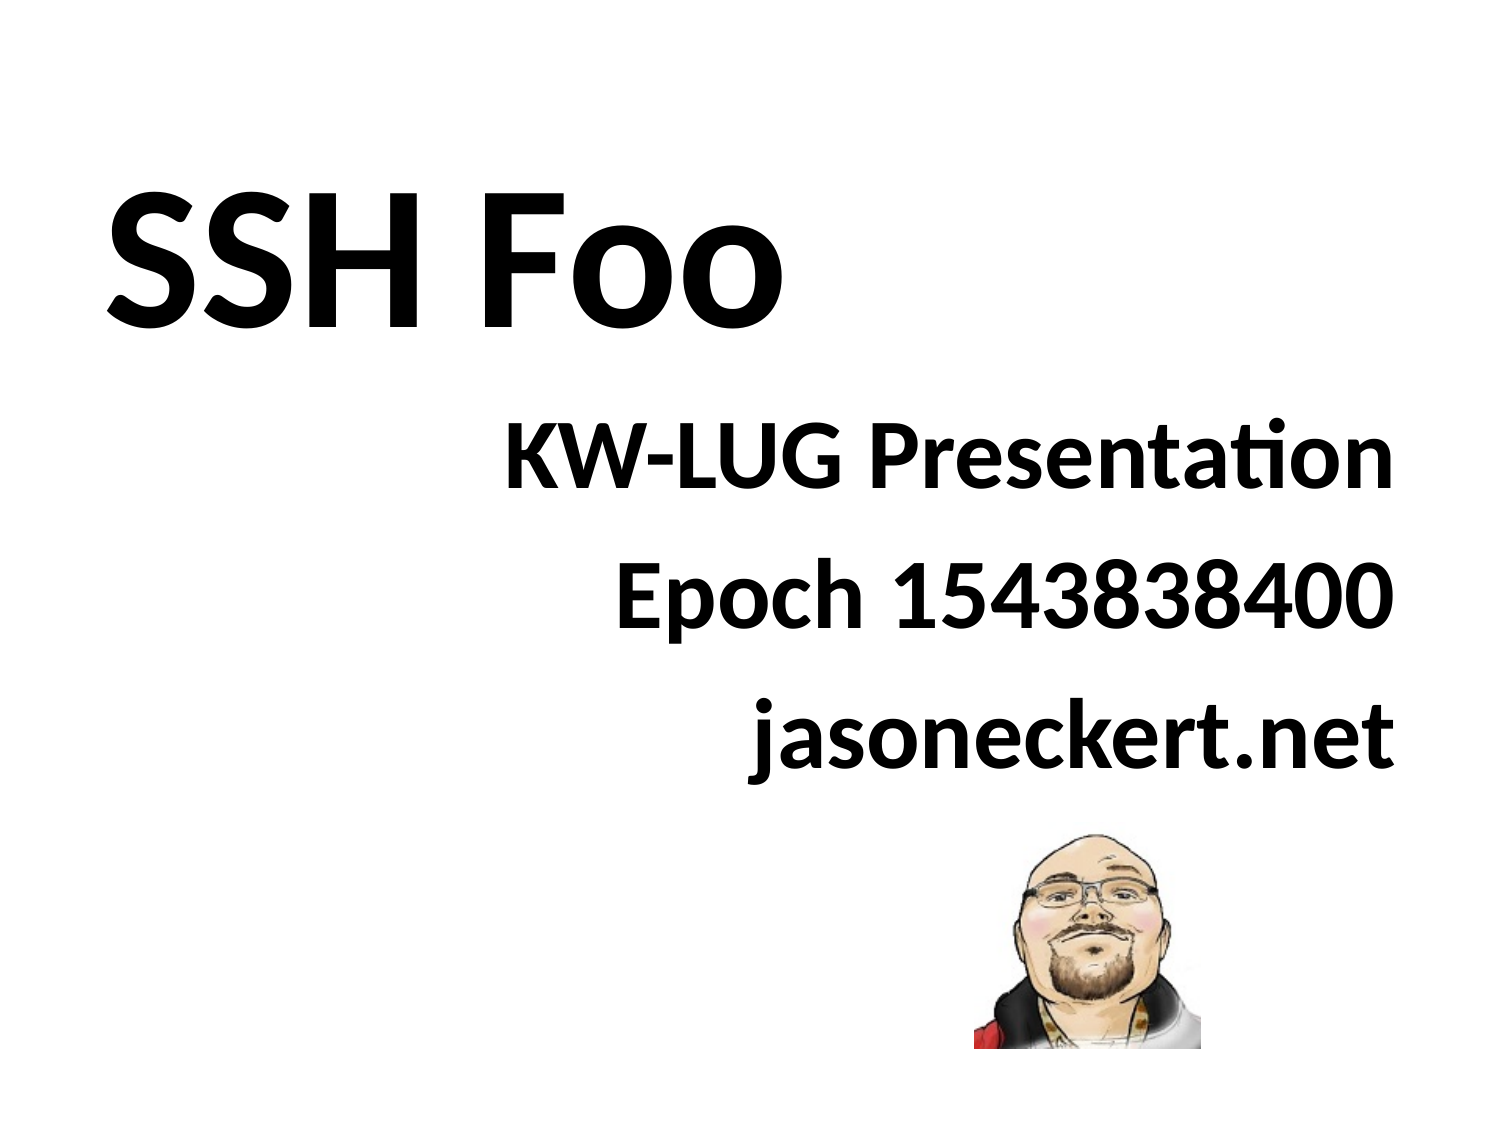

SSH Foo
KW-LUG Presentation
Epoch 1543838400
jasoneckert.net